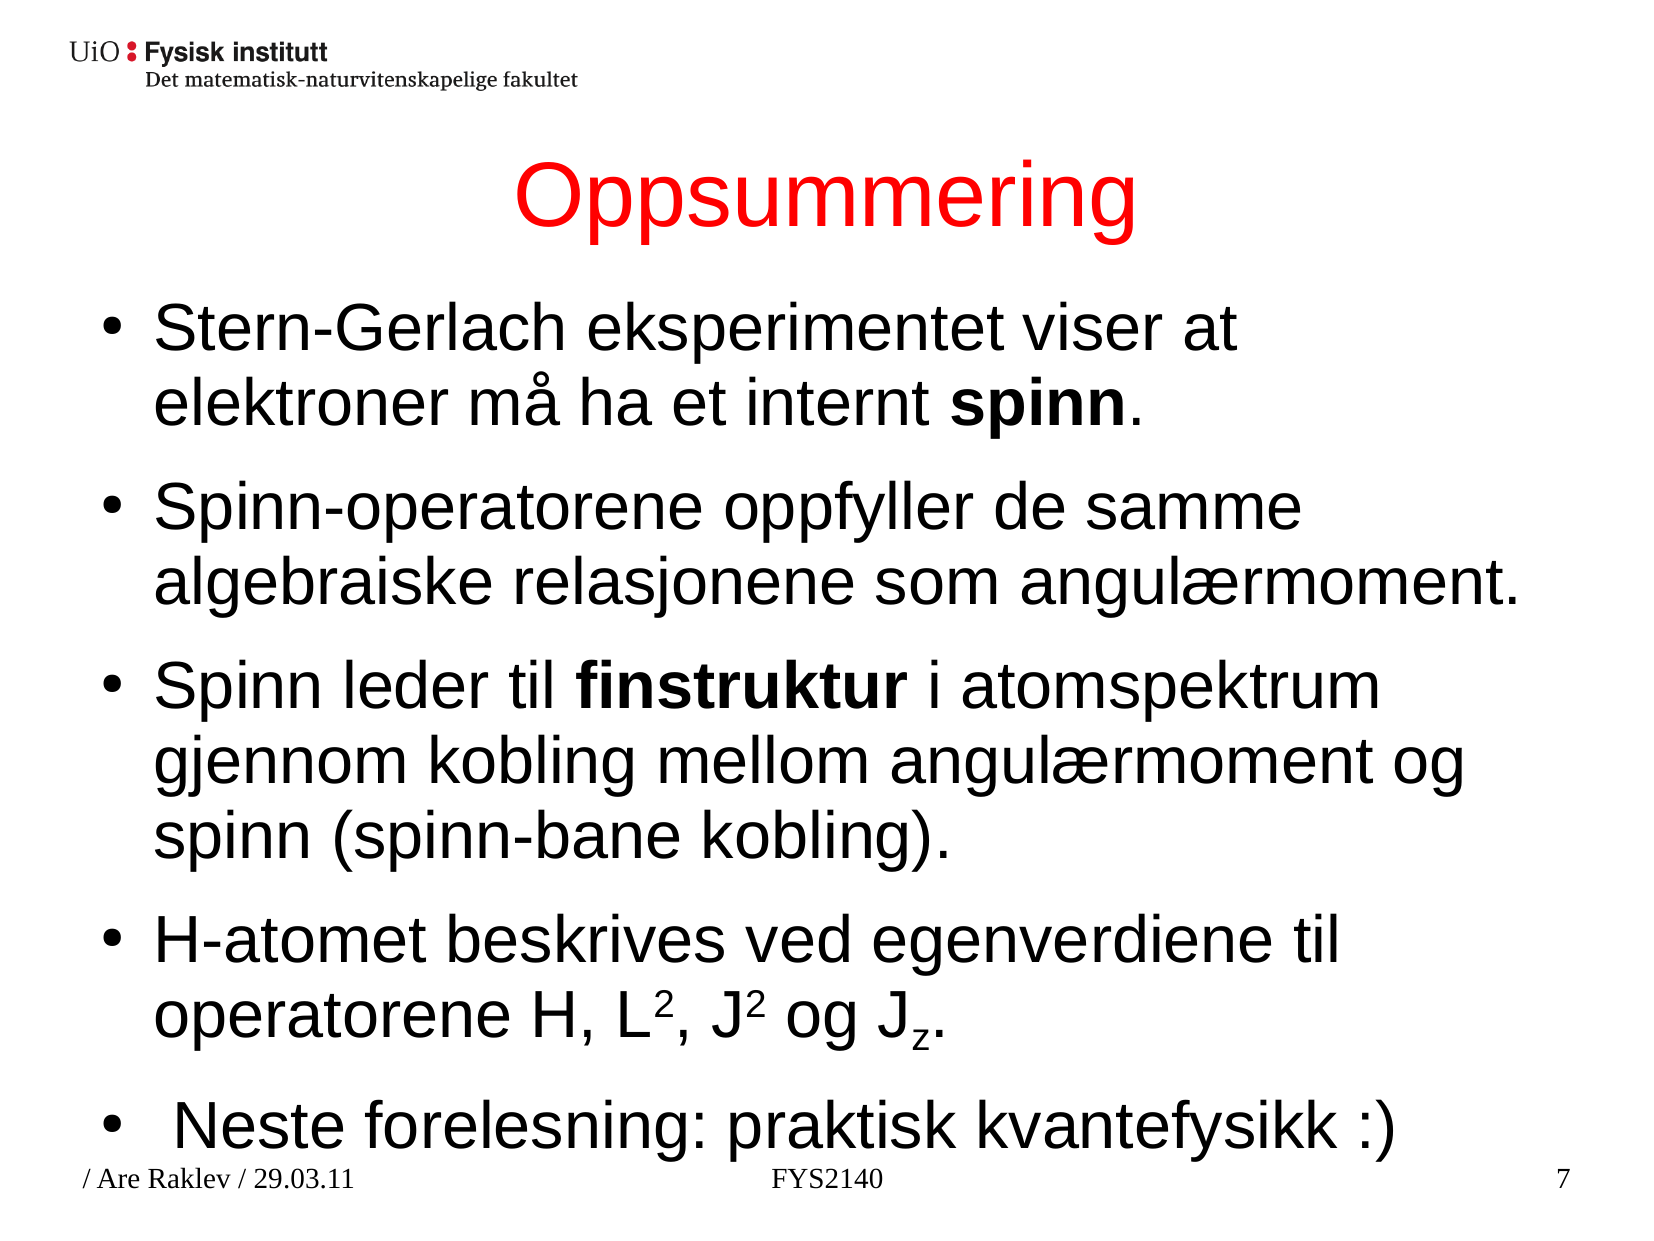

# Oppsummering
Stern-Gerlach eksperimentet viser at elektroner må ha et internt spinn.
Spinn-operatorene oppfyller de samme algebraiske relasjonene som angulærmoment.
Spinn leder til finstruktur i atomspektrum gjennom kobling mellom angulærmoment og spinn (spinn-bane kobling).
H-atomet beskrives ved egenverdiene til operatorene H, L2, J2 og Jz.
 Neste forelesning: praktisk kvantefysikk :)
/ Are Raklev / 29.03.11
FYS2140
7